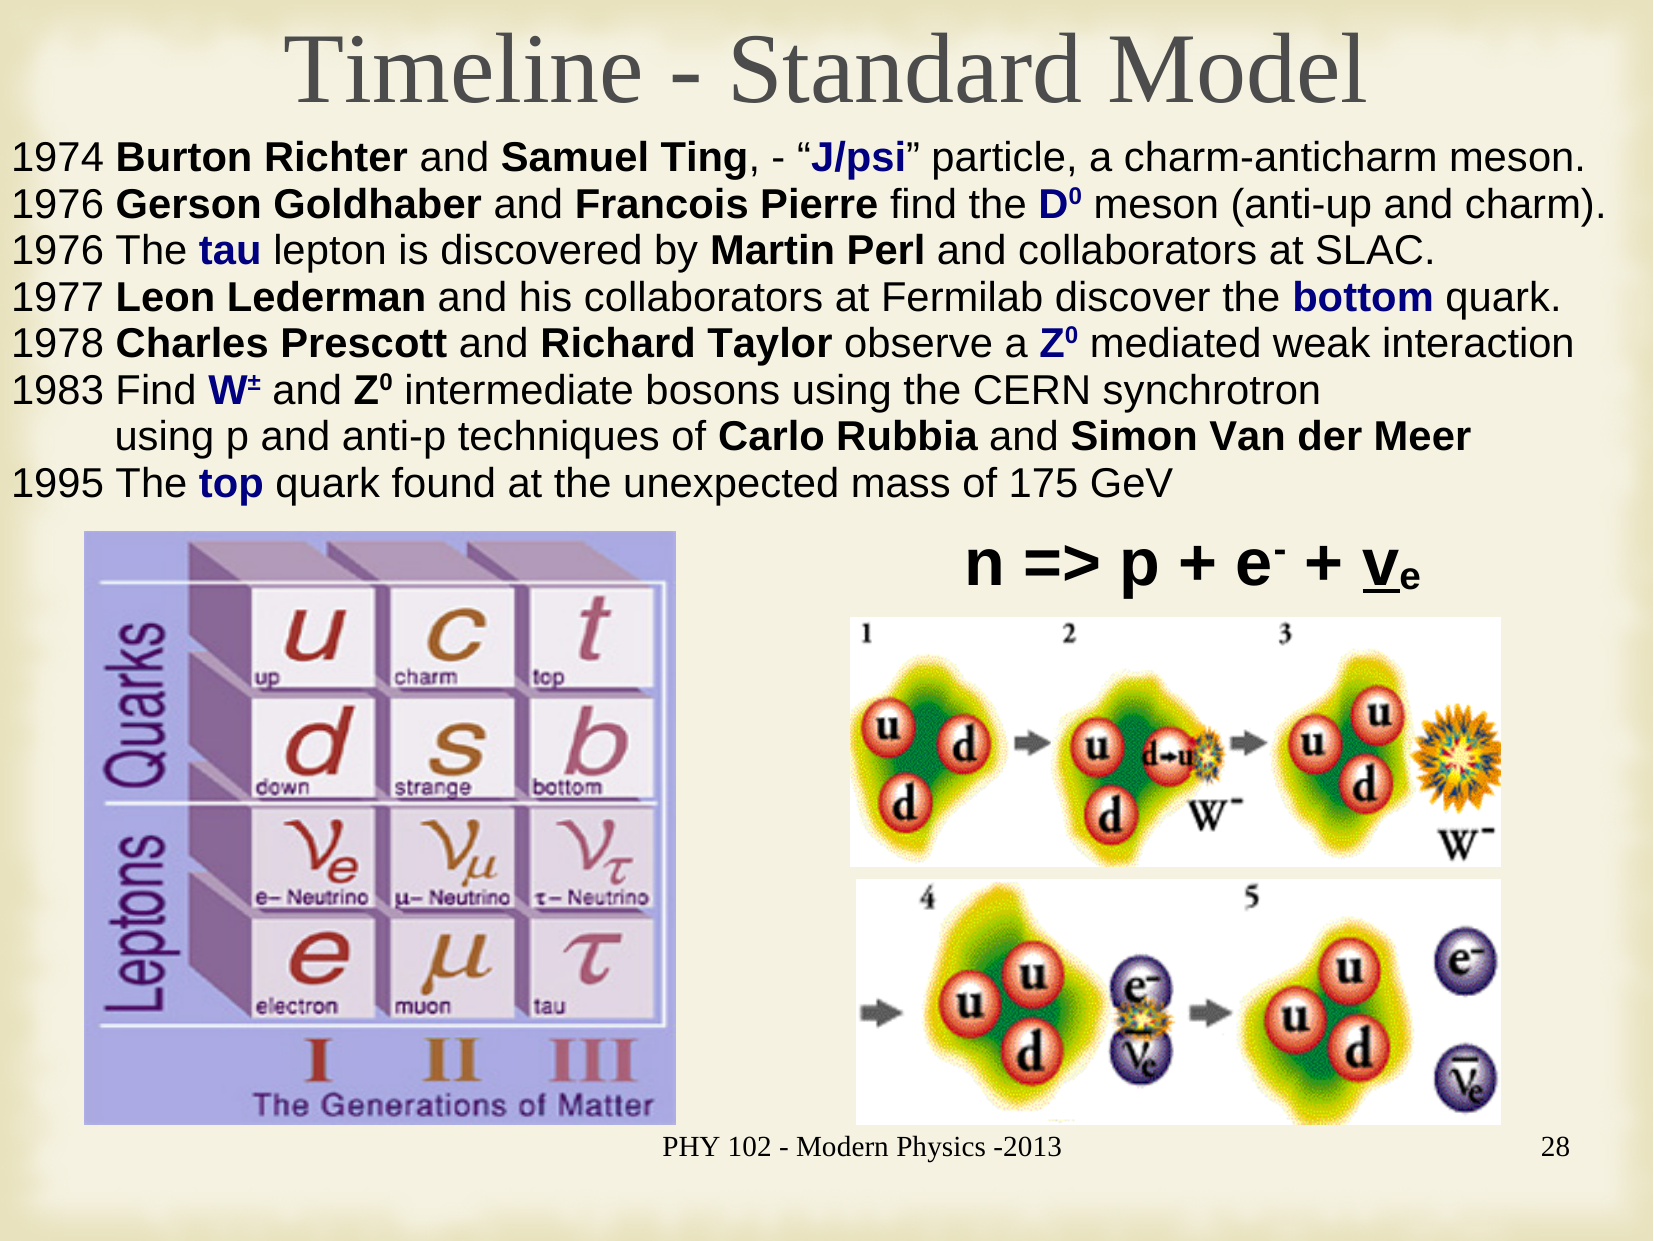

# Timeline - Standard Model
1974 Burton Richter and Samuel Ting, - “J/psi” particle, a charm-anticharm meson.
1976 Gerson Goldhaber and Francois Pierre find the D0 meson (anti-up and charm).
1976 The tau lepton is discovered by Martin Perl and collaborators at SLAC.
1977 Leon Lederman and his collaborators at Fermilab discover the bottom quark.
1978 Charles Prescott and Richard Taylor observe a Z0 mediated weak interaction
1983 Find W± and Z0 intermediate bosons using the CERN synchrotron
 using p and anti-p techniques of Carlo Rubbia and Simon Van der Meer
1995 The top quark found at the unexpected mass of 175 GeV
n => p + e- + ve
PHY 102 - Modern Physics -2013
28